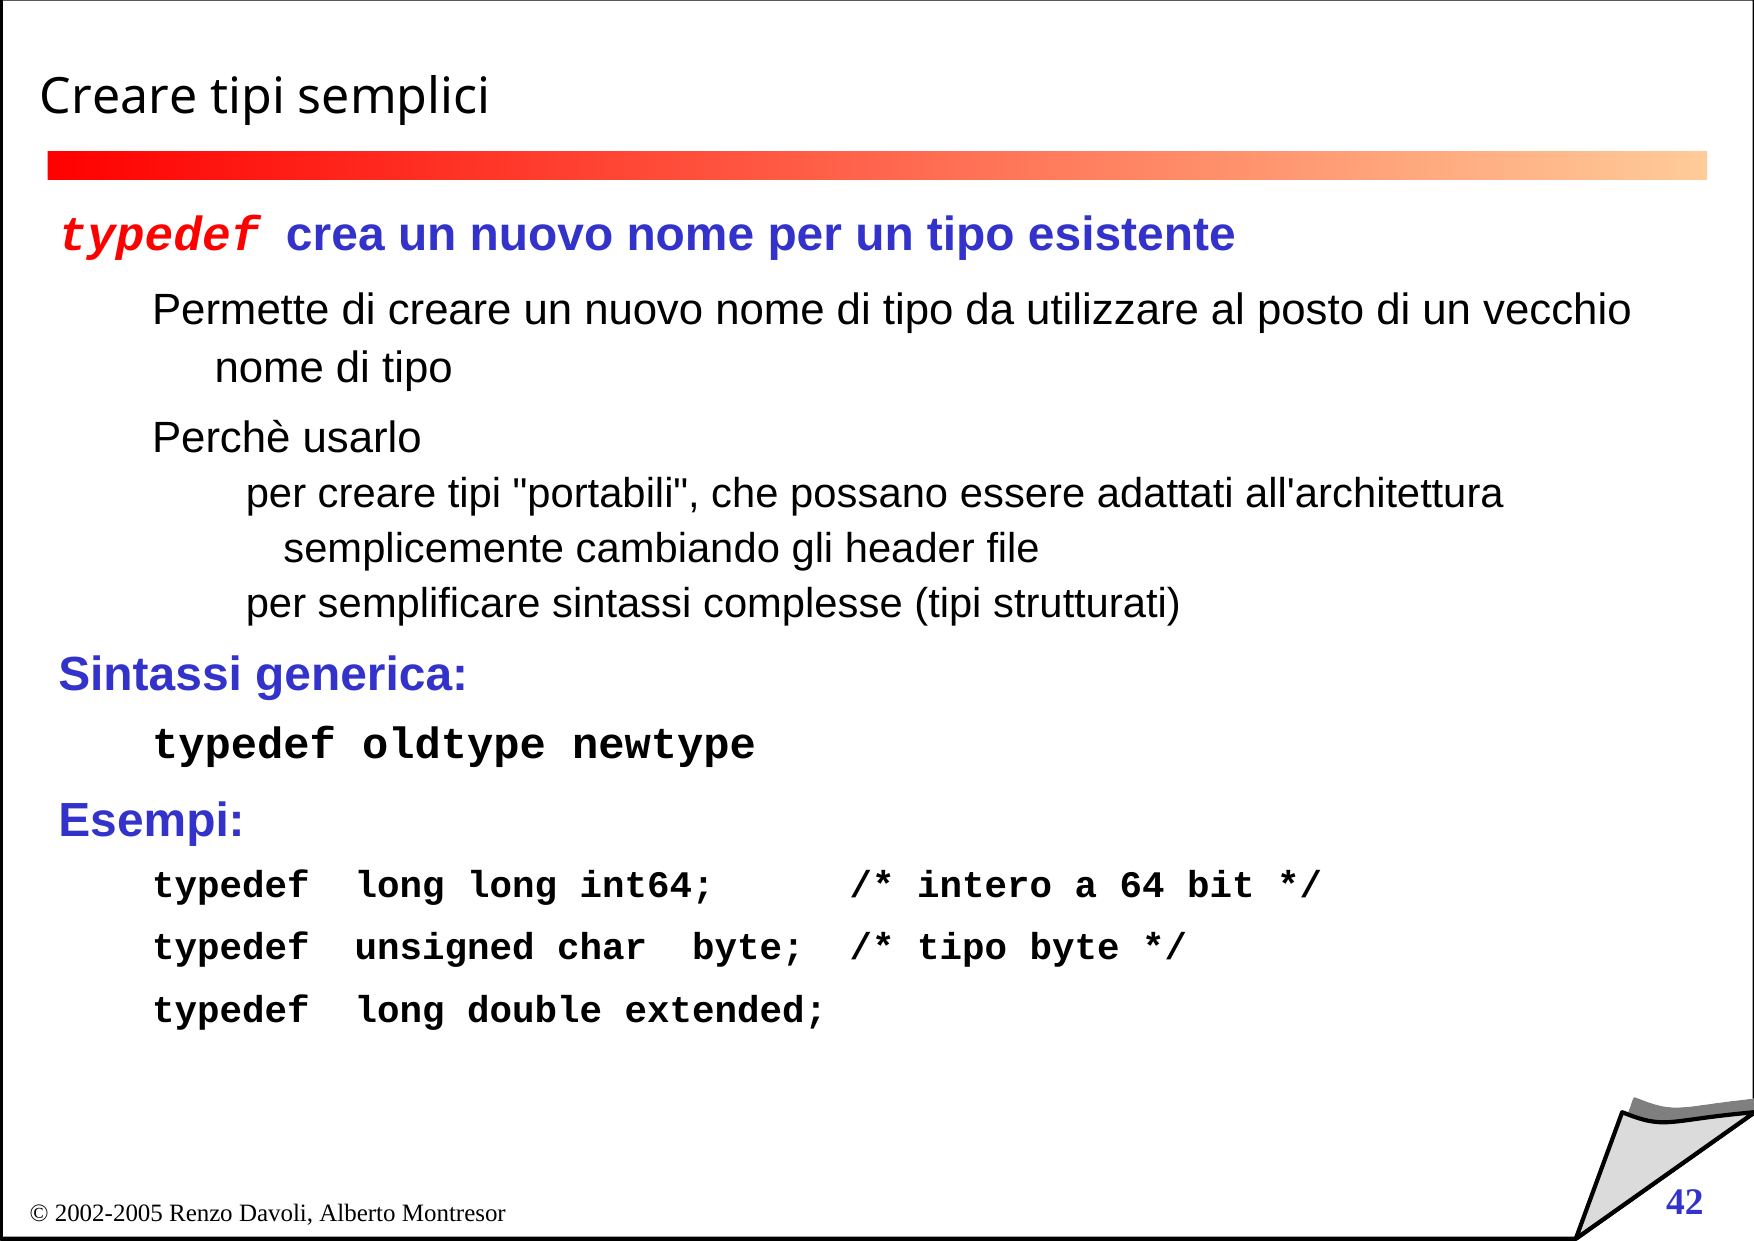

# Creare tipi semplici
typedef crea un nuovo nome per un tipo esistente
Permette di creare un nuovo nome di tipo da utilizzare al posto di un vecchio nome di tipo
Perchè usarlo
per creare tipi "portabili", che possano essere adattati all'architettura semplicemente cambiando gli header file
per semplificare sintassi complesse (tipi strutturati)
Sintassi generica:
typedef oldtype newtype
Esempi:
typedef long long int64; /* intero a 64 bit */
typedef unsigned char byte; /* tipo byte */
typedef long double extended;